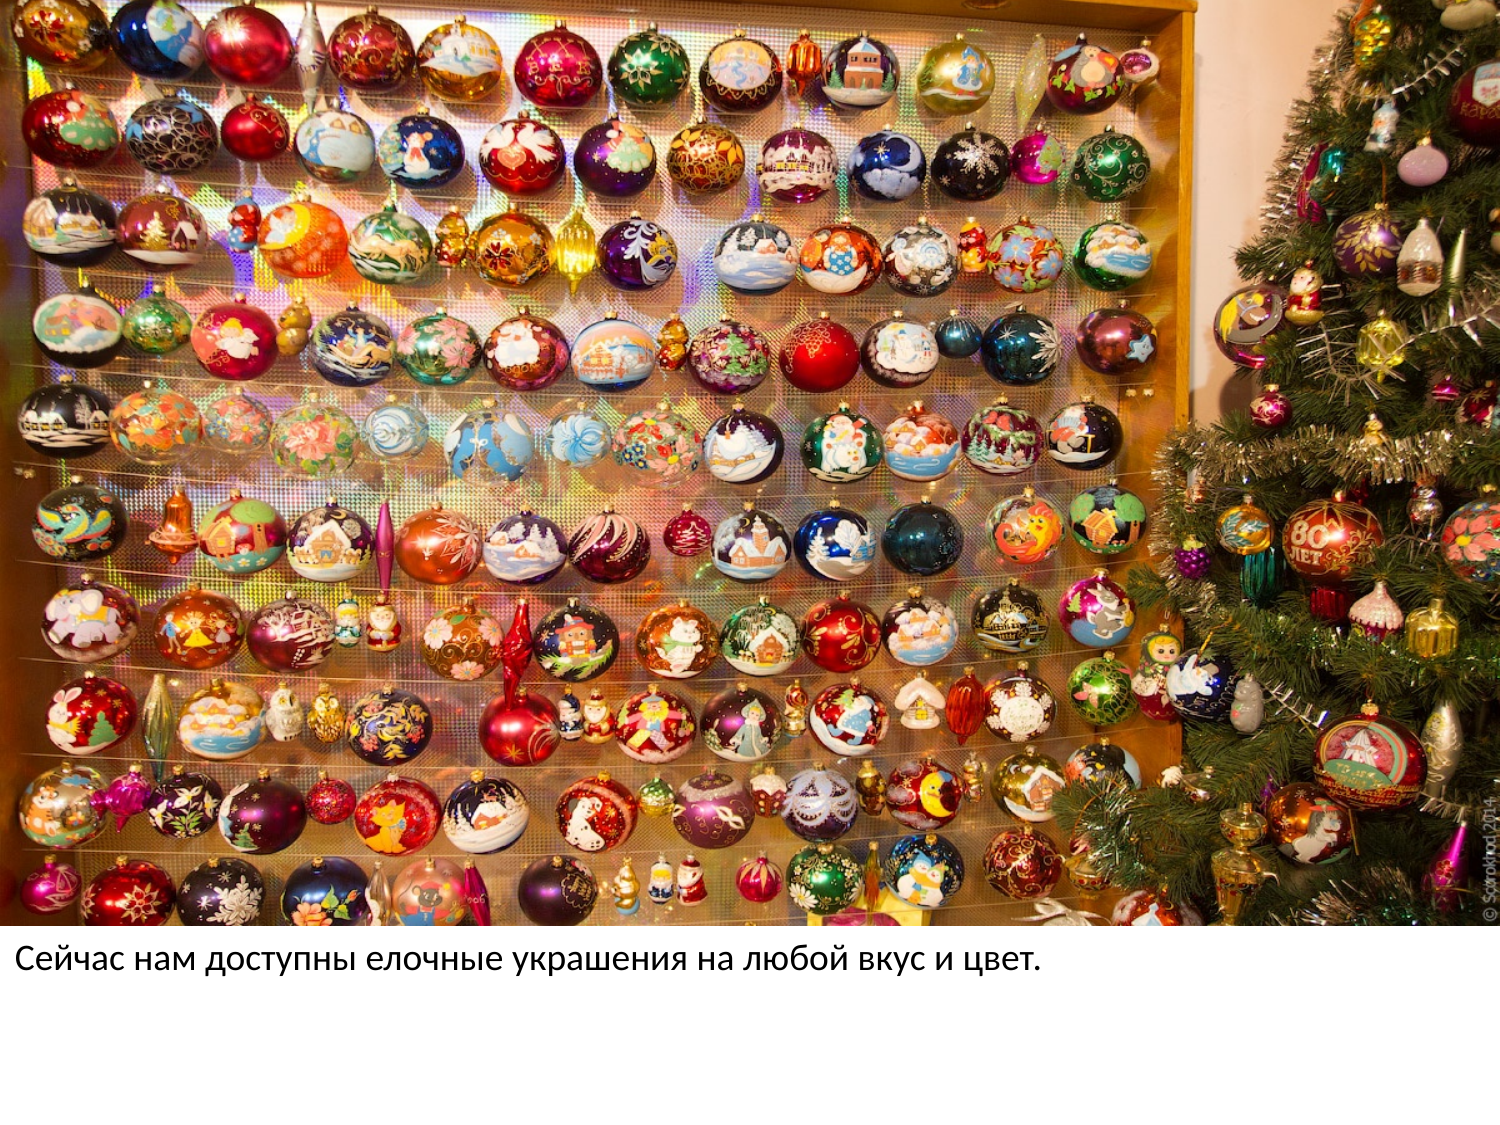

Сейчас нам доступны елочные украшения на любой вкус и цвет.